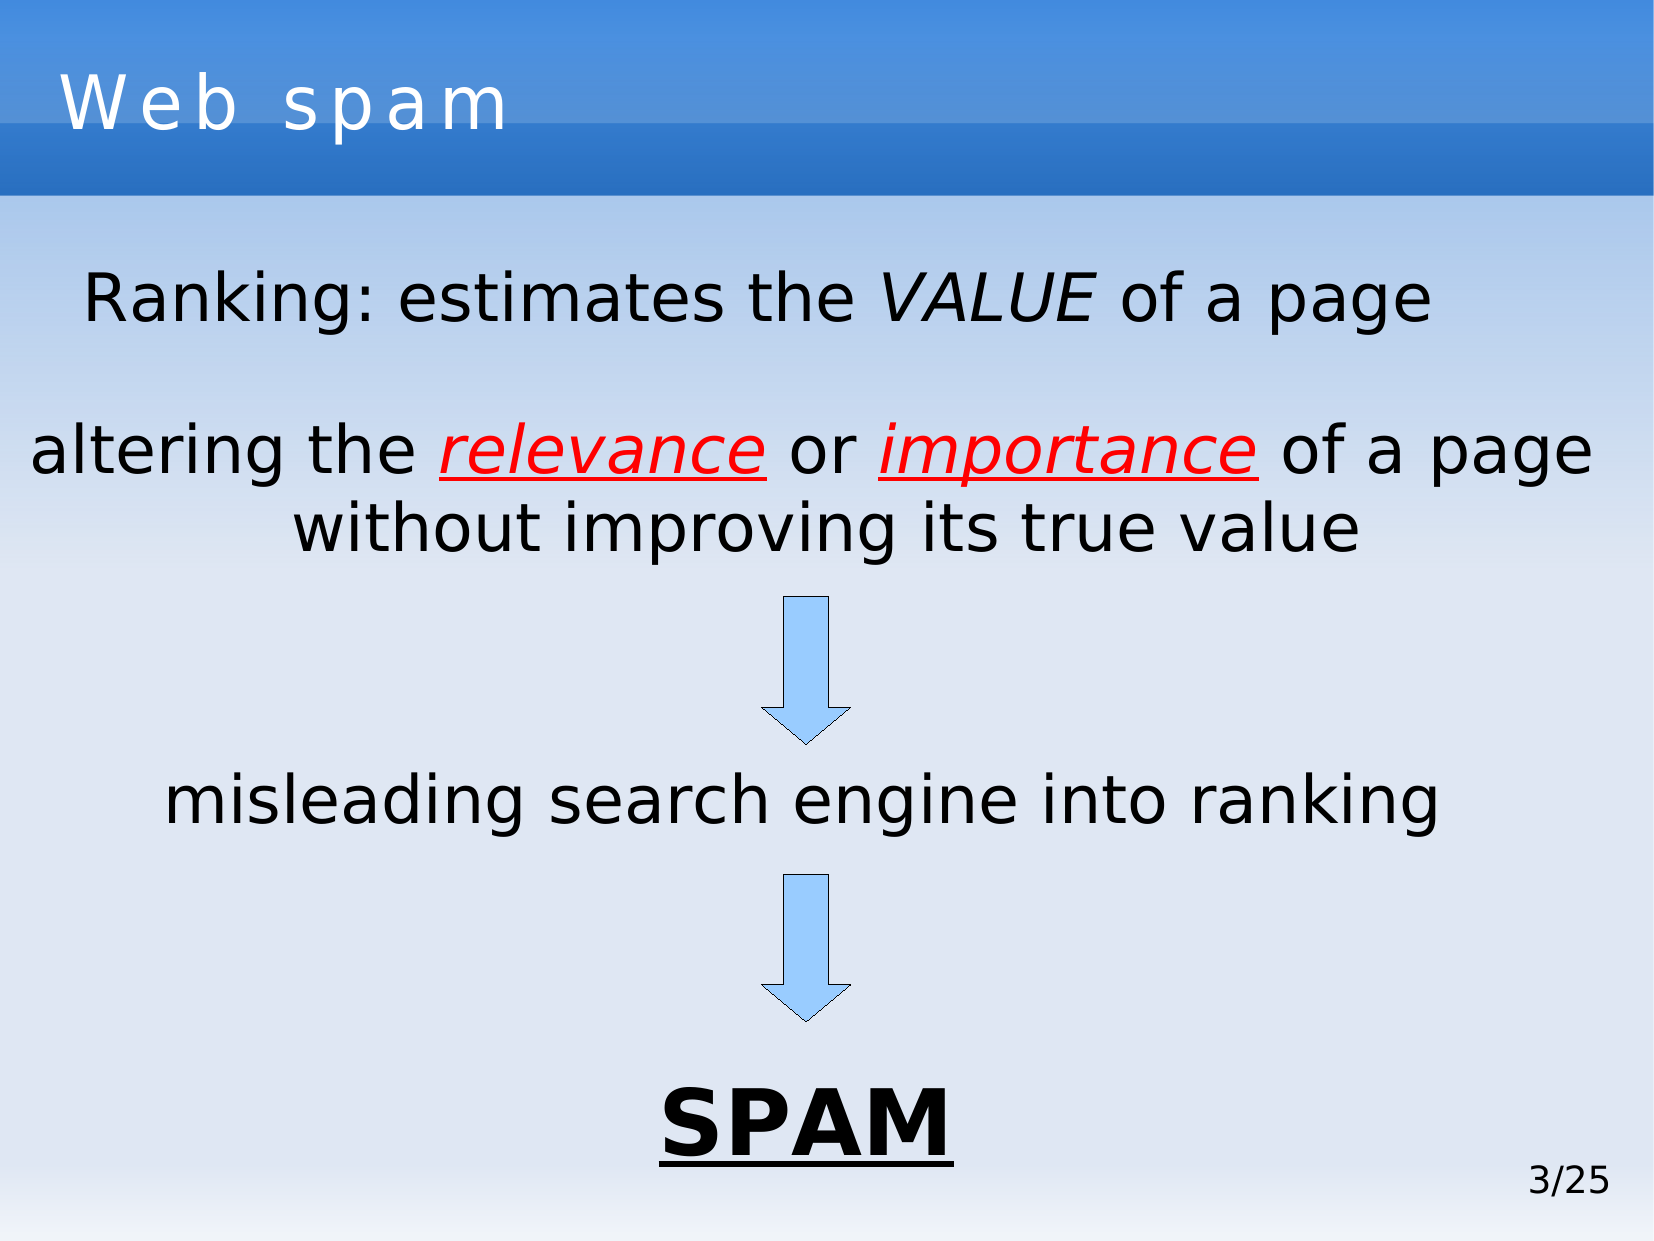

# Web spam
Ranking: estimates the VALUE of a page
altering the relevance or importance of a page
without improving its true value
misleading search engine into ranking
SPAM
3/25